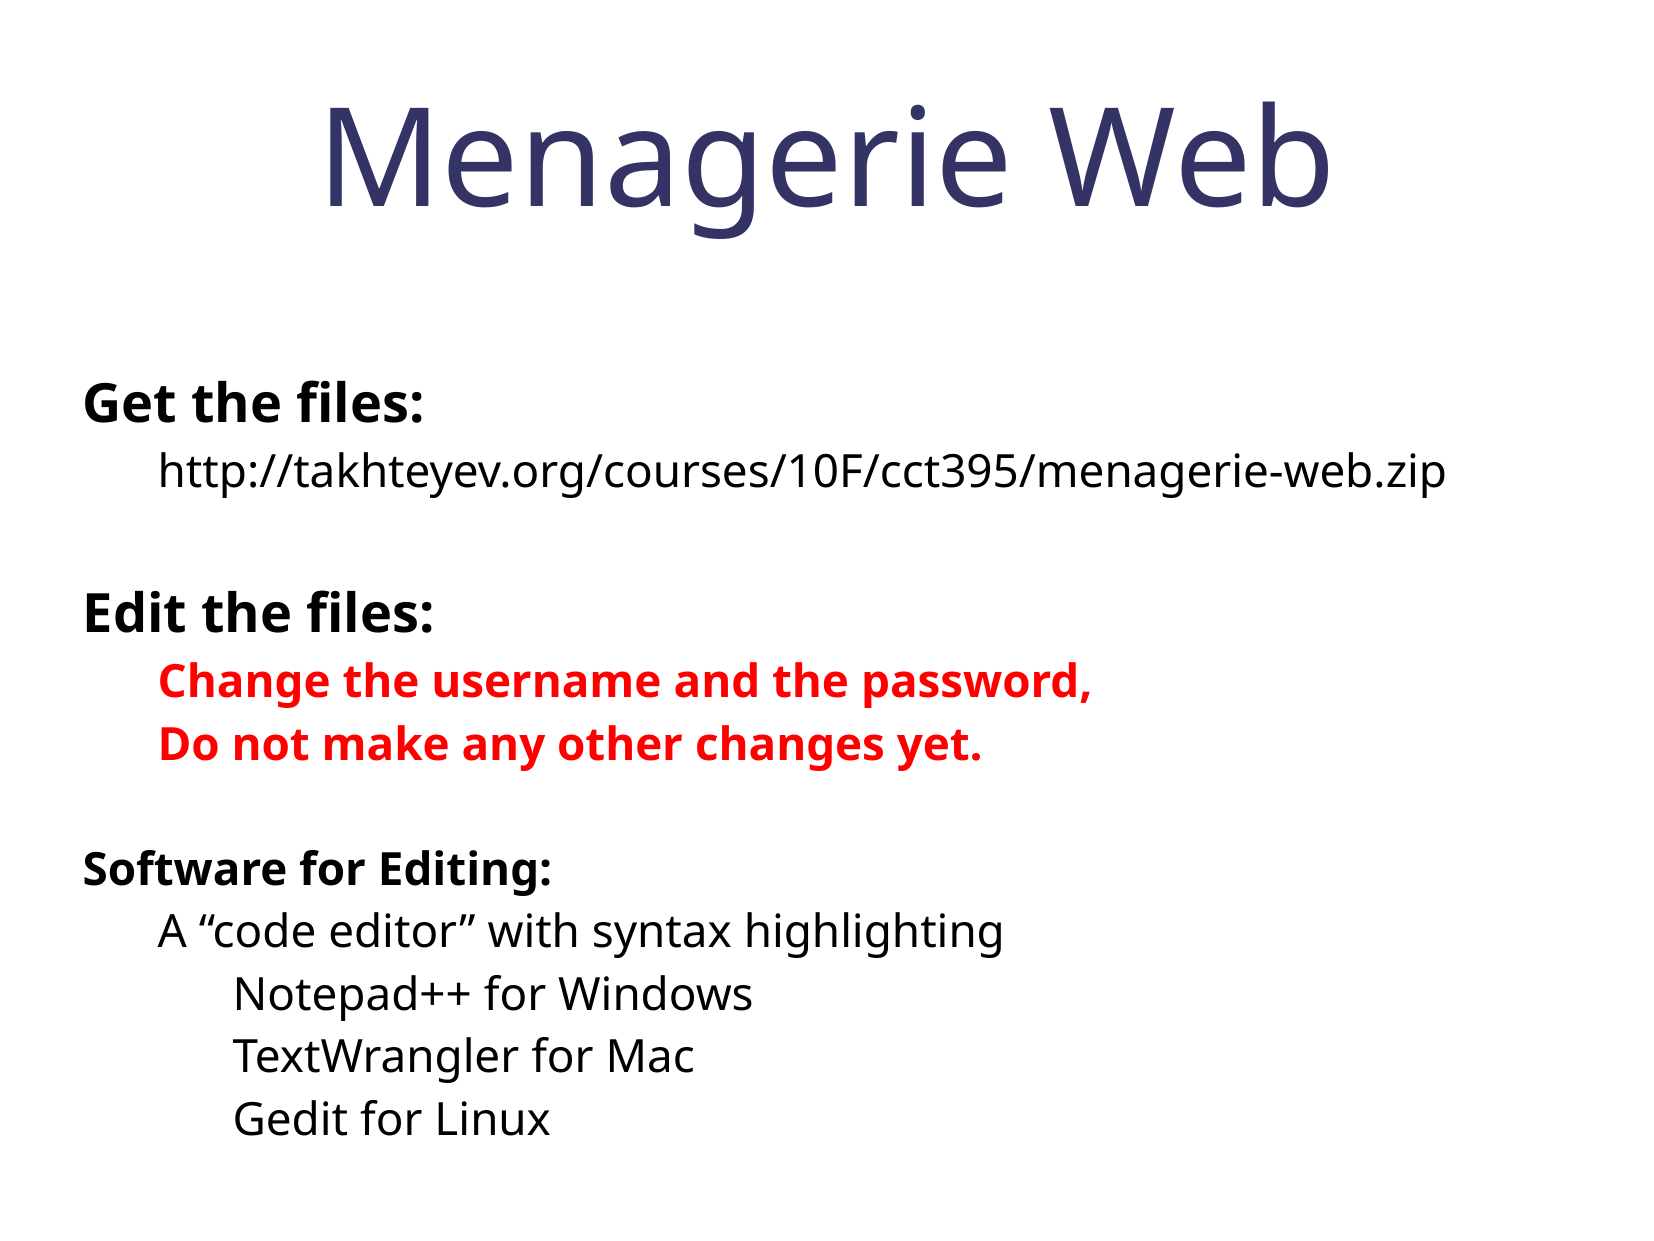

# Menagerie Web
Get the files:
	http://takhteyev.org/courses/10F/cct395/menagerie-web.zip
Edit the files:
	Change the username and the password,
	Do not make any other changes yet.
Software for Editing:
	A “code editor” with syntax highlighting
		Notepad++ for Windows
		TextWrangler for Mac
		Gedit for Linux